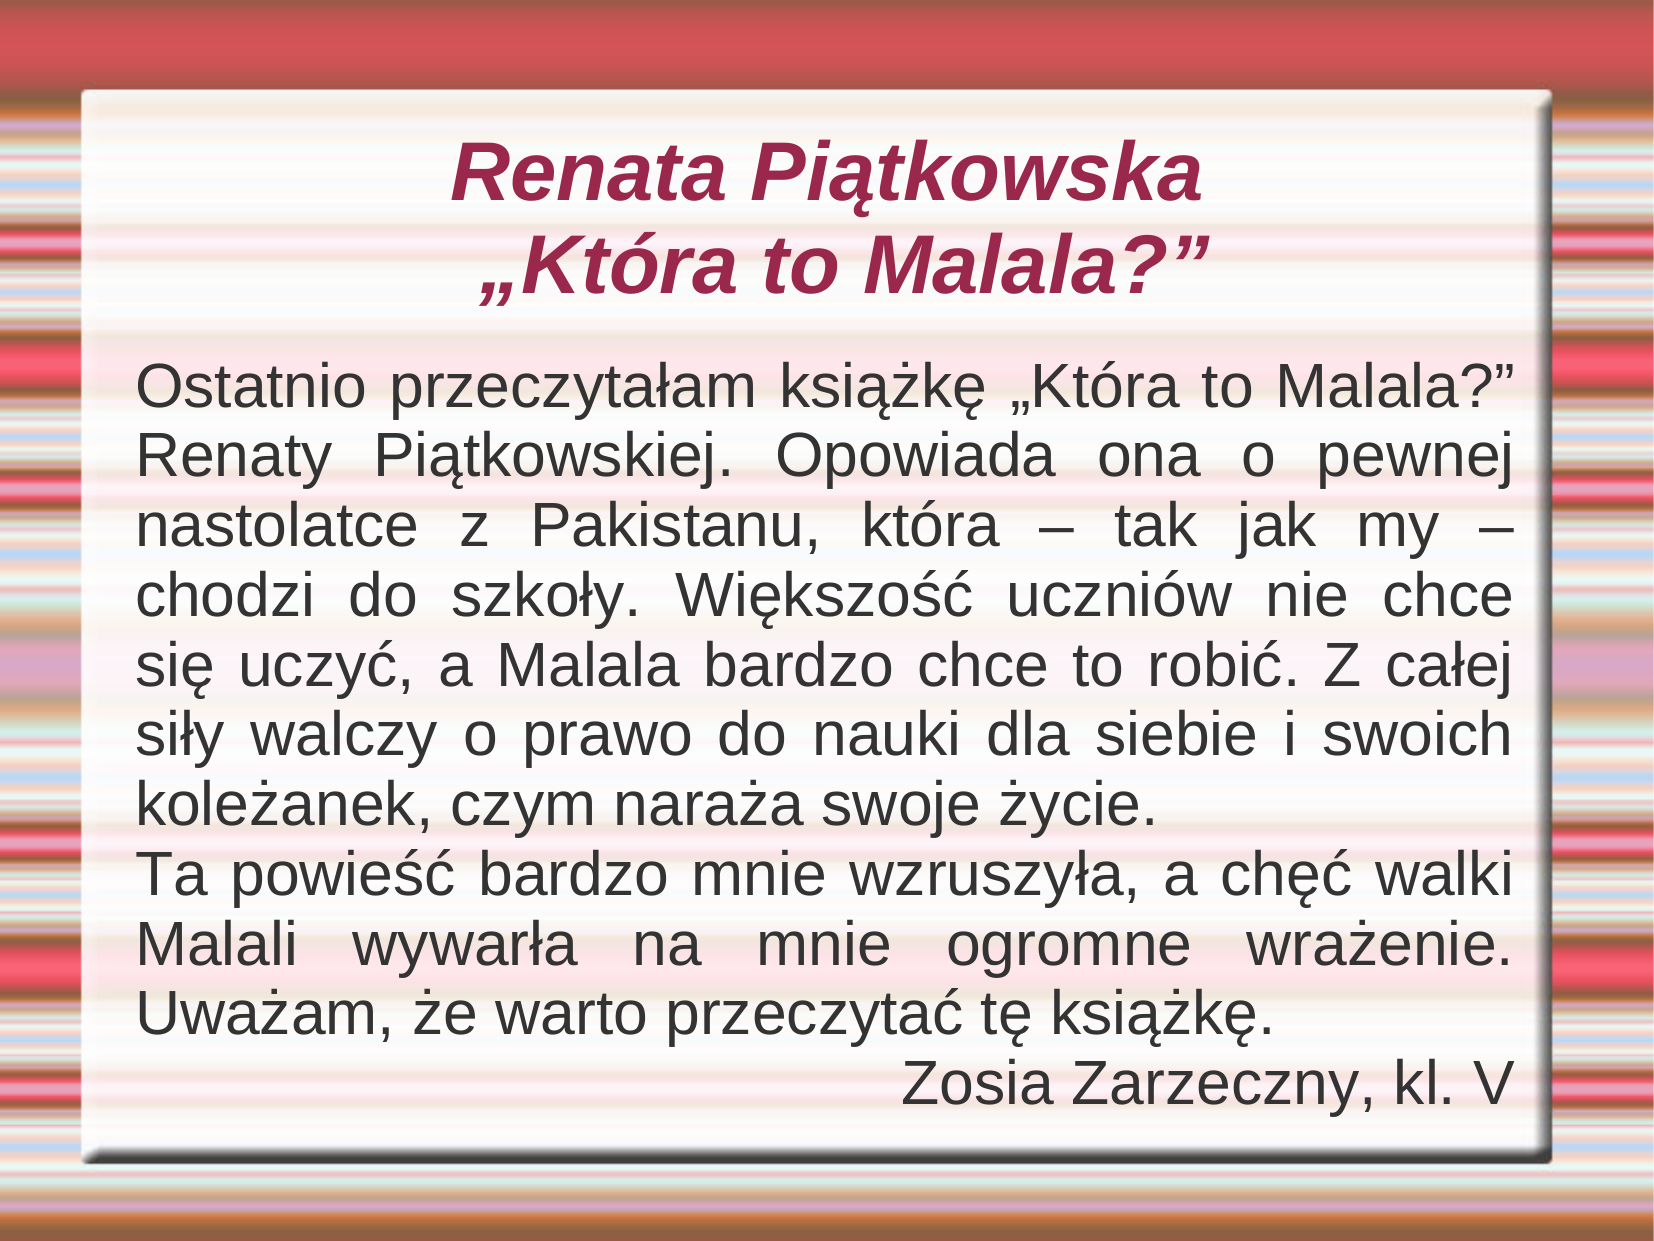

# Renata Piątkowska „Która to Malala?”
Ostatnio przeczytałam książkę „Która to Malala?” Renaty Piątkowskiej. Opowiada ona o pewnej nastolatce z Pakistanu, która – tak jak my – chodzi do szkoły. Większość uczniów nie chce się uczyć, a Malala bardzo chce to robić. Z całej siły walczy o prawo do nauki dla siebie i swoich koleżanek, czym naraża swoje życie.
Ta powieść bardzo mnie wzruszyła, a chęć walki Malali wywarła na mnie ogromne wrażenie. Uważam, że warto przeczytać tę książkę.
Zosia Zarzeczny, kl. V